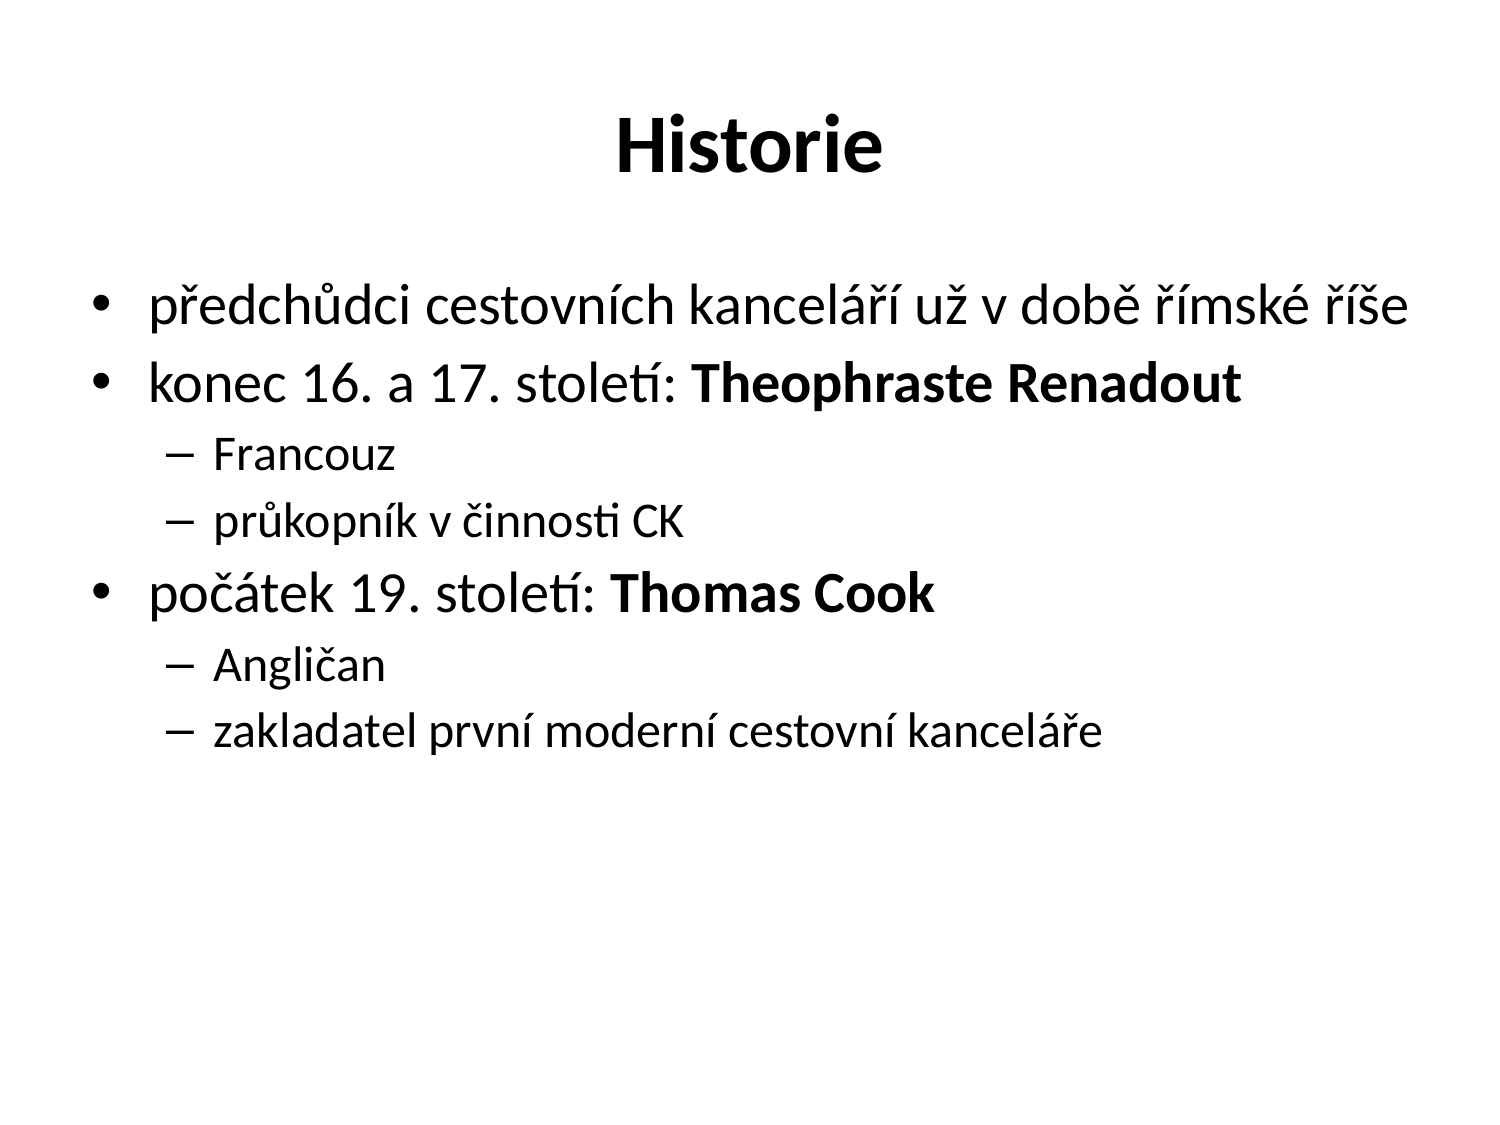

# Historie
předchůdci cestovních kanceláří už v době římské říše
konec 16. a 17. století: Theophraste Renadout
Francouz
průkopník v činnosti CK
počátek 19. století: Thomas Cook
Angličan
zakladatel první moderní cestovní kanceláře